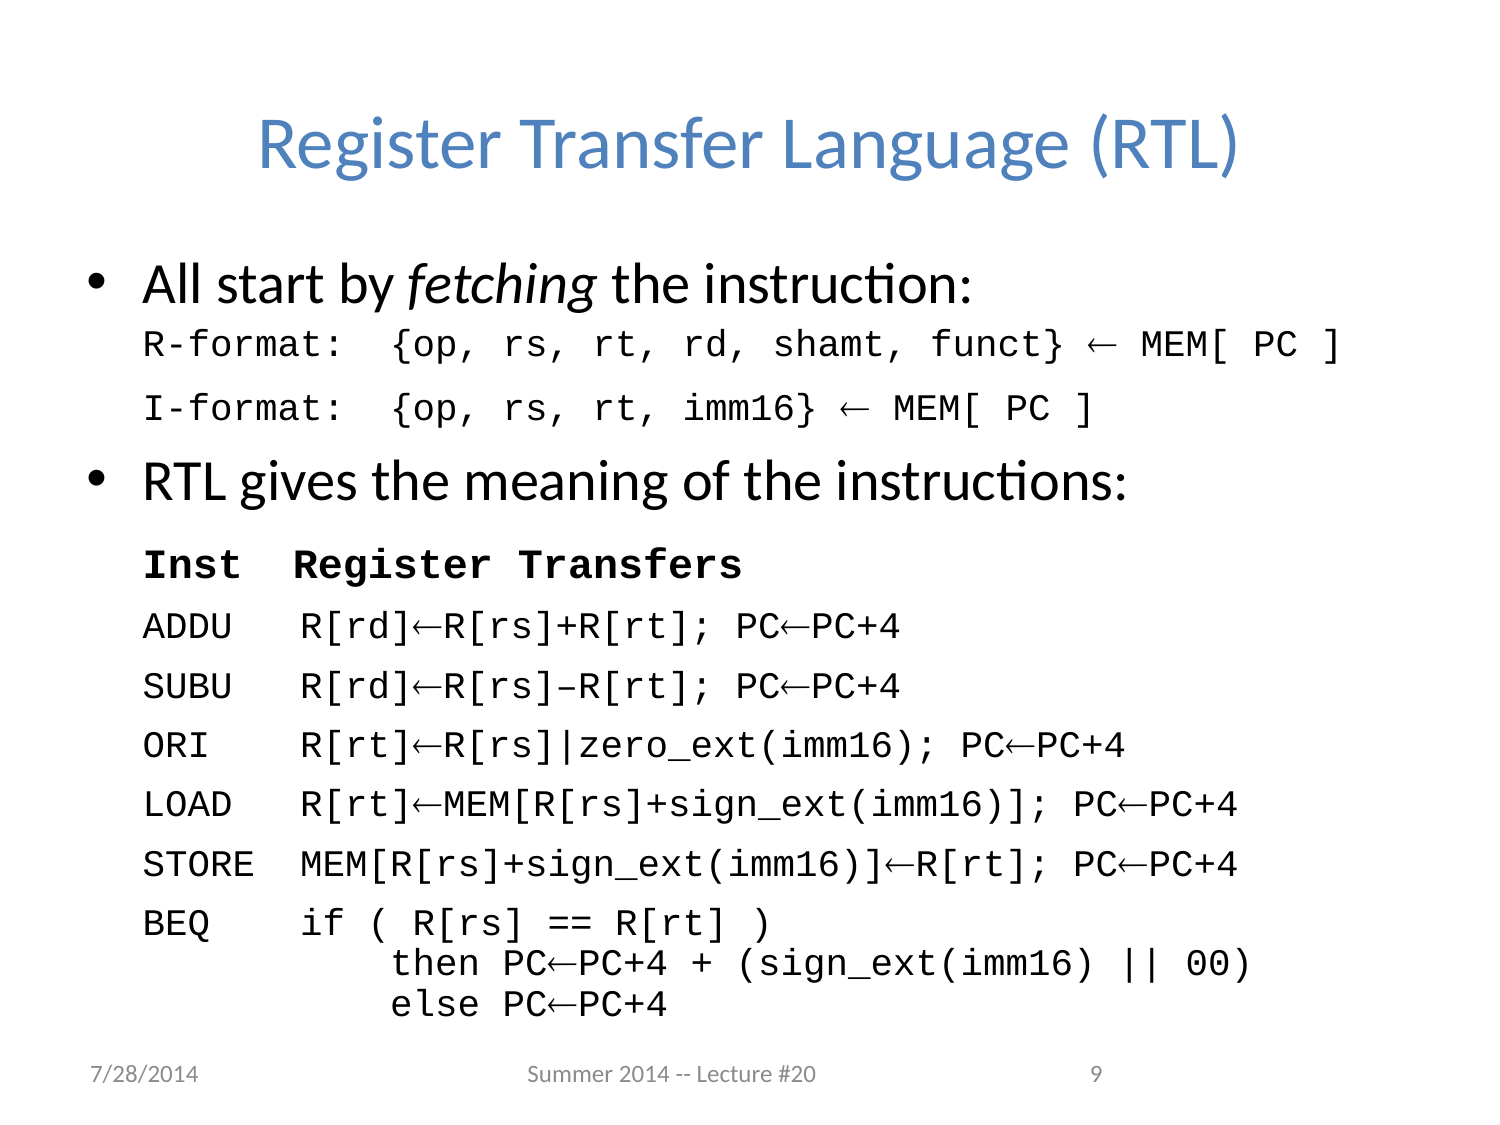

# Register Transfer Language (RTL)
All start by fetching the instruction:
RTL gives the meaning of the instructions:
R-format: {op, rs, rt, rd, shamt, funct}  MEM[ PC ]
I-format: {op, rs, rt, imm16}  MEM[ PC ]
Inst Register Transfers
ADDU R[rd]R[rs]+R[rt]; PCPC+4
SUBU R[rd]R[rs]–R[rt]; PCPC+4
ORI R[rt]R[rs]|zero_ext(imm16); PCPC+4
LOAD R[rt]MEM[R[rs]+sign_ext(imm16)]; PCPC+4
STORE MEM[R[rs]+sign_ext(imm16)]R[rt]; PCPC+4
BEQ if ( R[rs] == R[rt] )
 then PCPC+4 + (sign_ext(imm16) || 00)
 else PCPC+4
7/28/2014
Summer 2014 -- Lecture #20